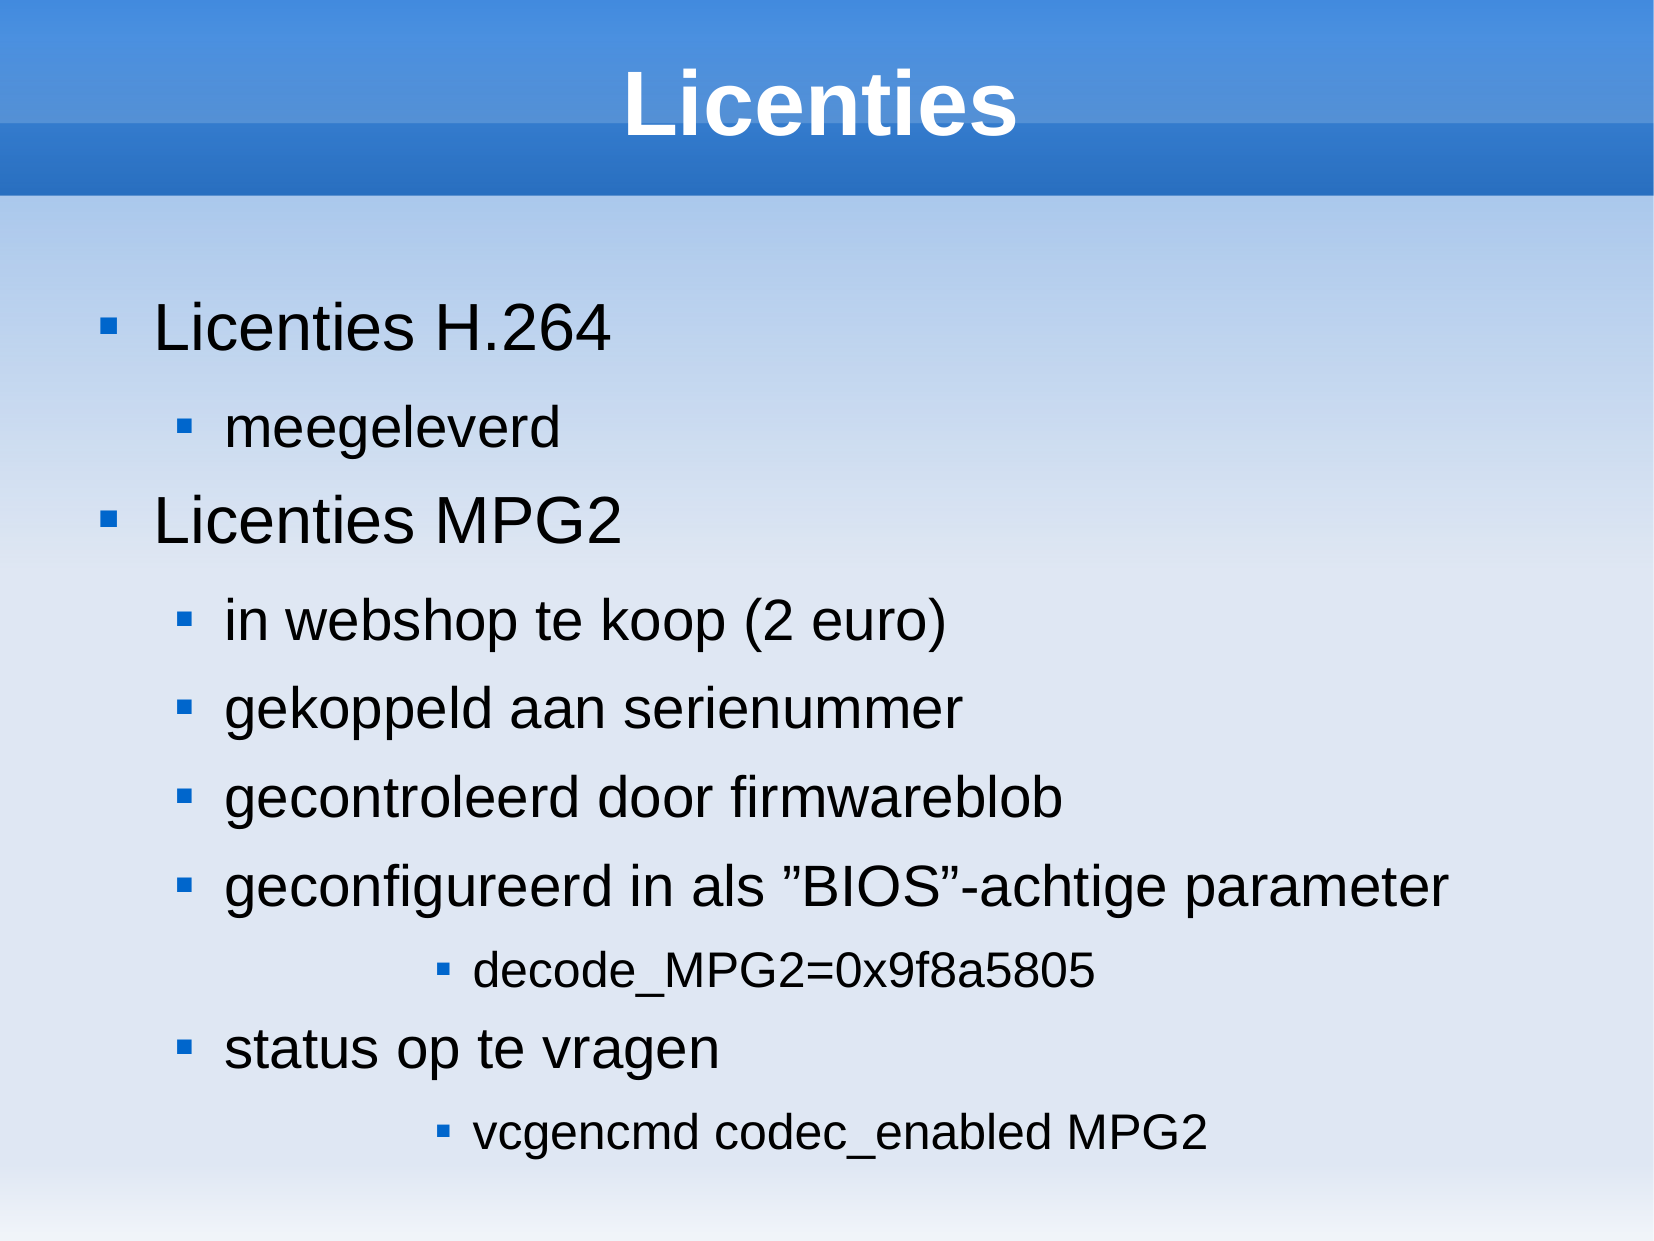

# Licenties
Licenties H.264
meegeleverd
Licenties MPG2
in webshop te koop (2 euro)
gekoppeld aan serienummer
gecontroleerd door firmwareblob
geconfigureerd in als ”BIOS”-achtige parameter
decode_MPG2=0x9f8a5805
status op te vragen
vcgencmd codec_enabled MPG2